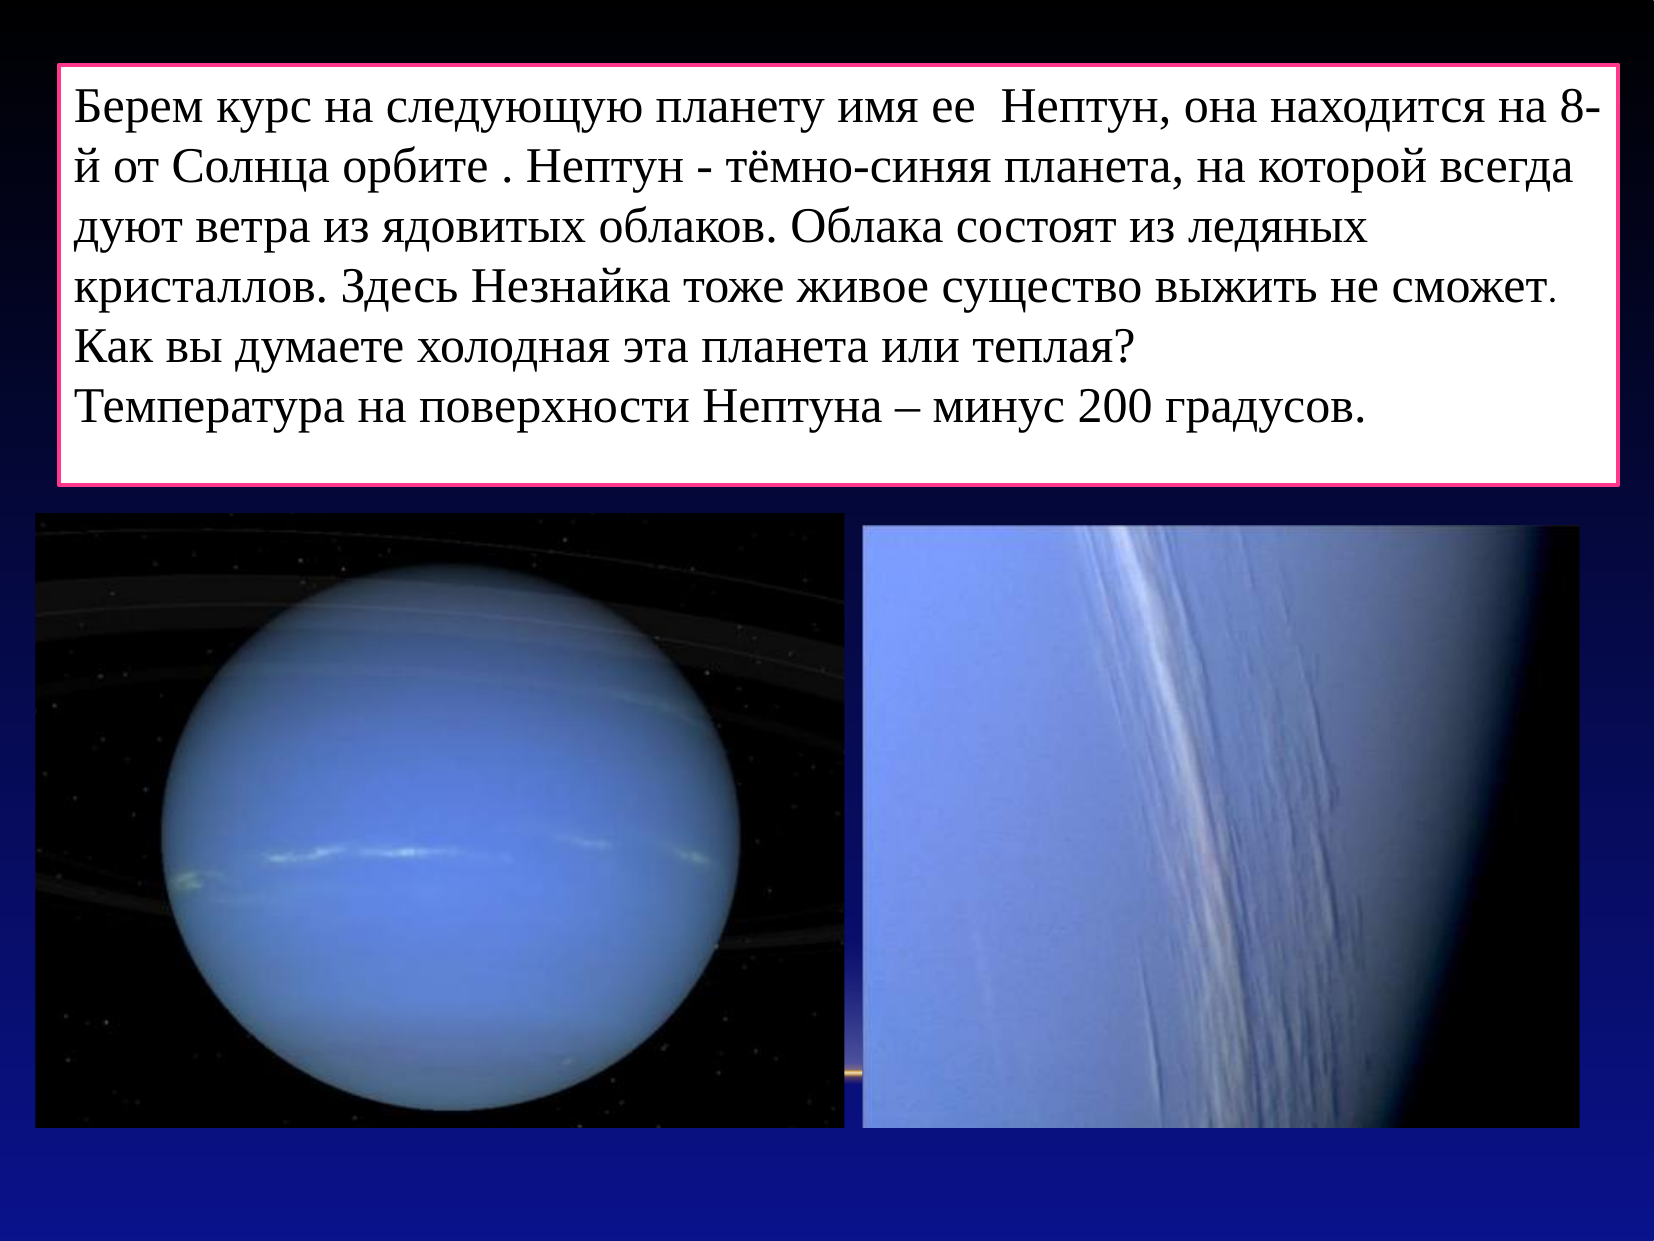

Берем курс на следующую планету имя ее Нептун, она находится на 8-й от Солнца орбите . Нептун - тёмно-синяя планета, на которой всегда дуют ветра из ядовитых облаков. Облака состоят из ледяных кристаллов. Здесь Незнайка тоже живое существо выжить не сможет. Как вы думаете холодная эта планета или теплая?
Температура на поверхности Нептуна – минус 200 градусов.